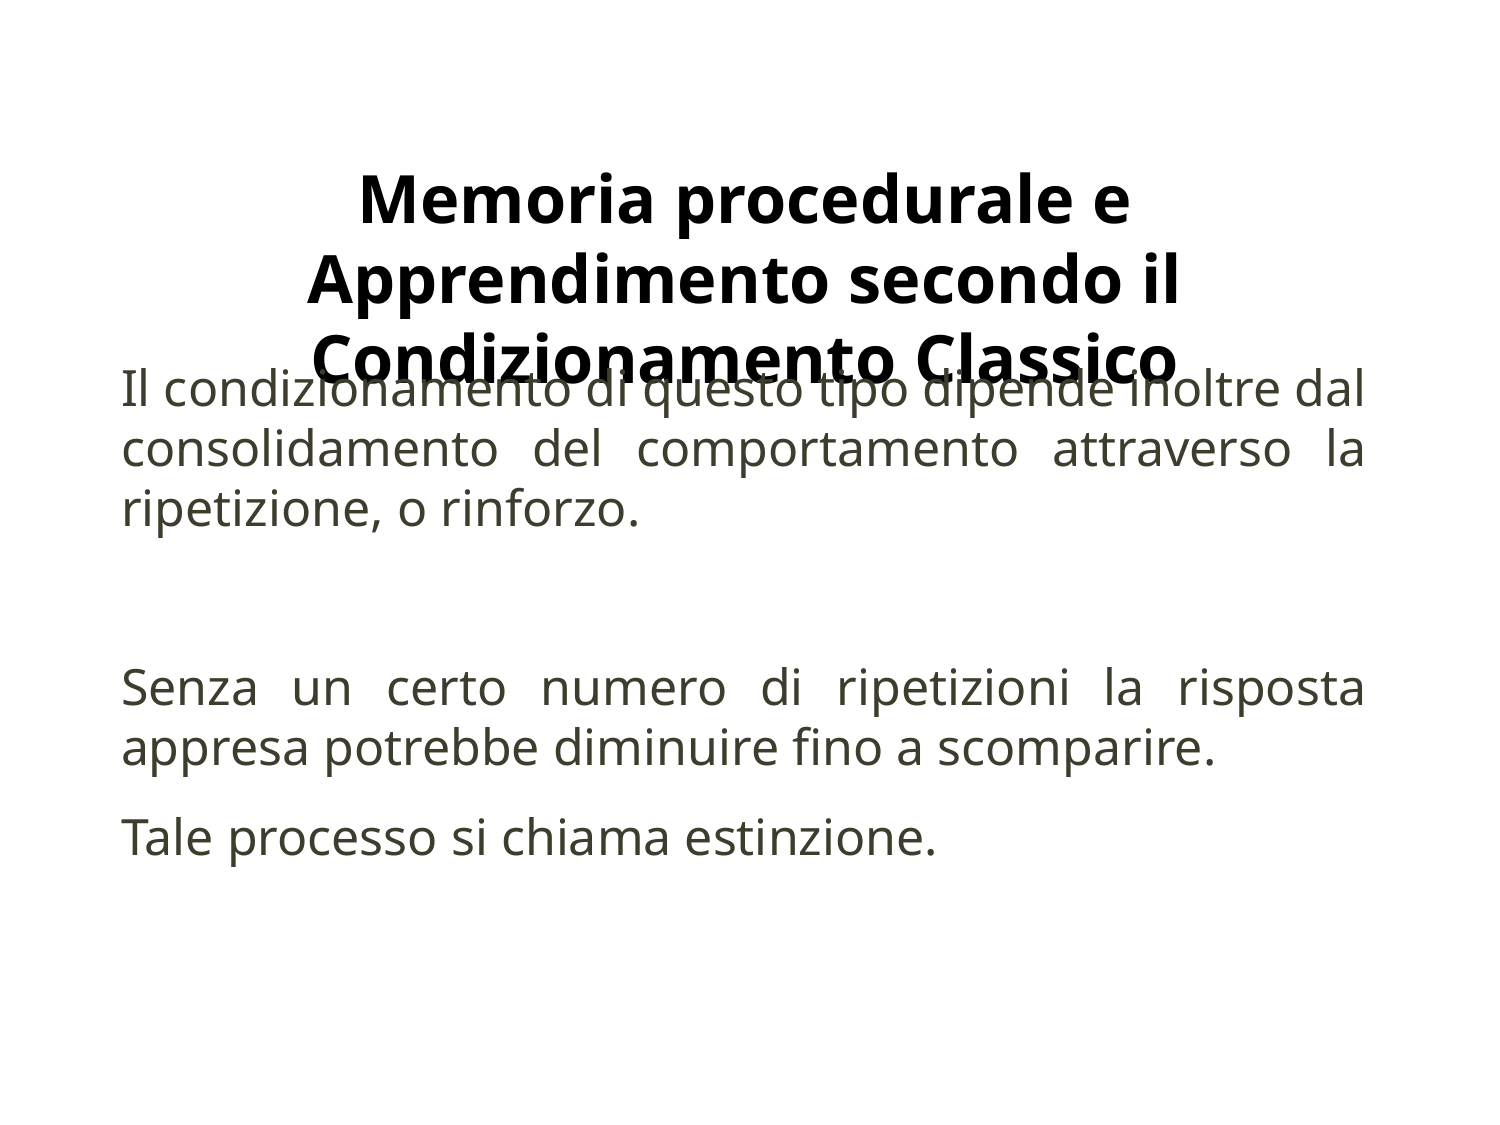

# Memoria procedurale e Apprendimento secondo il Condizionamento Classico
Il condizionamento di questo tipo dipende inoltre dal consolidamento del comportamento attraverso la ripetizione, o rinforzo.
Senza un certo numero di ripetizioni la risposta appresa potrebbe diminuire fino a scomparire.
Tale processo si chiama estinzione.